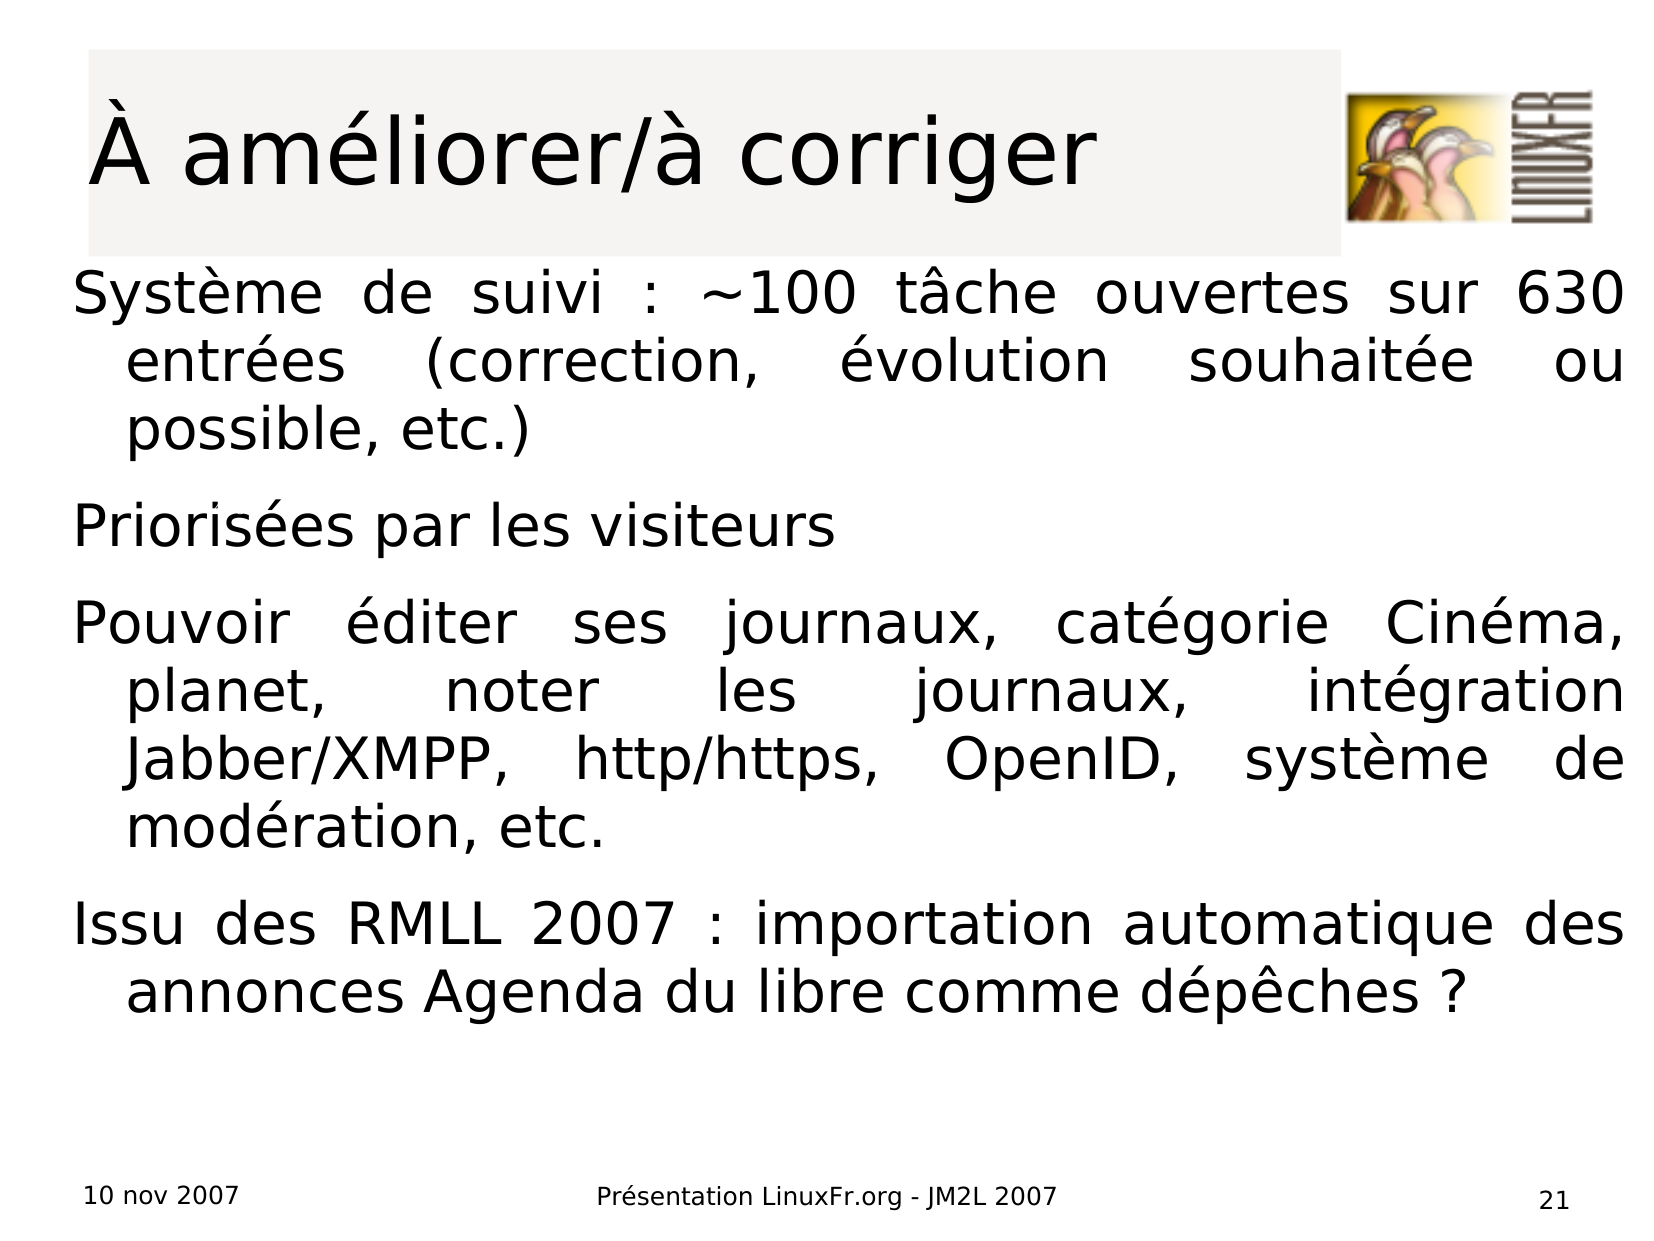

# À améliorer/à corriger
Système de suivi : ~100 tâche ouvertes sur 630 entrées (correction, évolution souhaitée ou possible, etc.)
Priorisées par les visiteurs
Pouvoir éditer ses journaux, catégorie Cinéma, planet, noter les journaux, intégration Jabber/XMPP, http/https, OpenID, système de modération, etc.
Issu des RMLL 2007 : importation automatique des annonces Agenda du libre comme dépêches ?
4665
10 nov 2007
Présentation LinuxFr.org - JM2L 2007
21